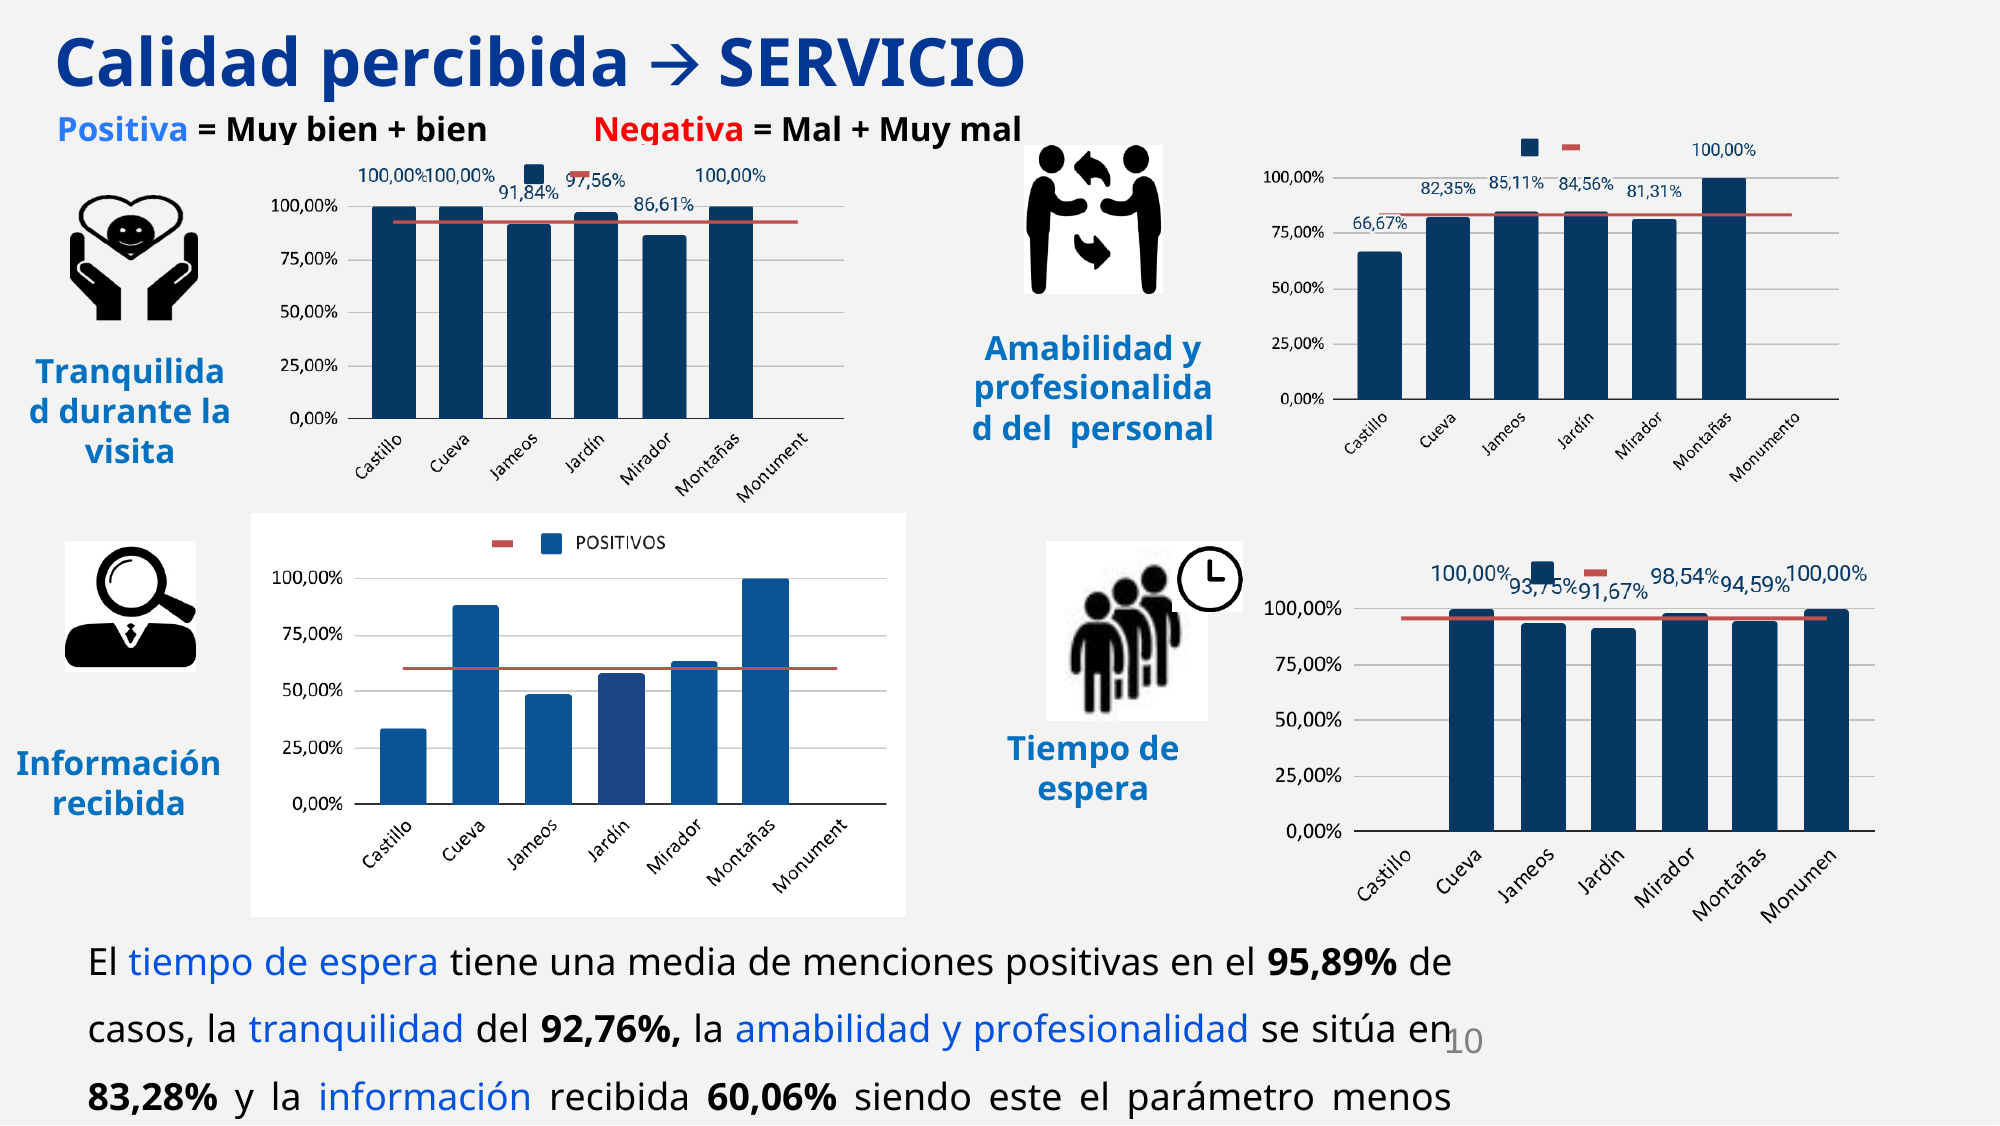

Calidad percibida 🡪 SERVICIO
Positiva = Muy bien + bien Negativa = Mal + Muy mal
Amabilidad y profesionalidad del personal
Tranquilidad durante la visita
Tiempo de espera
Información recibida
El tiempo de espera tiene una media de menciones positivas en el 95,89% de casos, la tranquilidad del 92,76%, la amabilidad y profesionalidad se sitúa en 83,28% y la información recibida 60,06% siendo este el parámetro menos valorado en su conjunto.